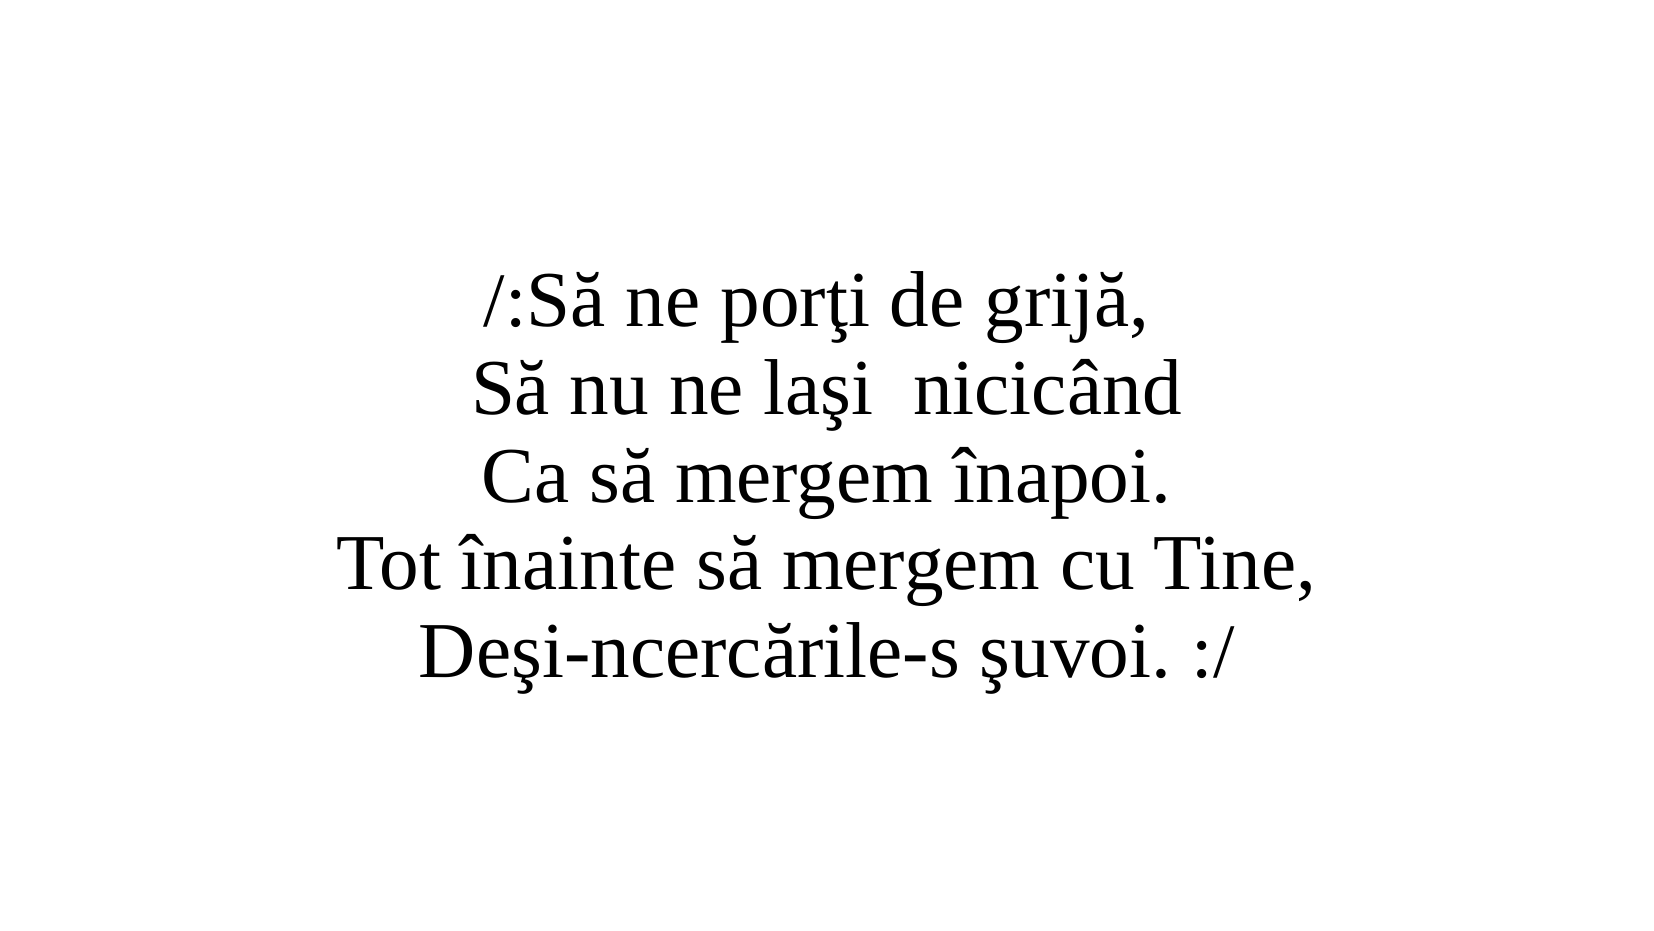

# /:Să ne porţi de grijă,
Să nu ne laşi nicicând
Ca să mergem înapoi.
Tot înainte să mergem cu Tine,
Deşi-ncercările-s şuvoi. :/